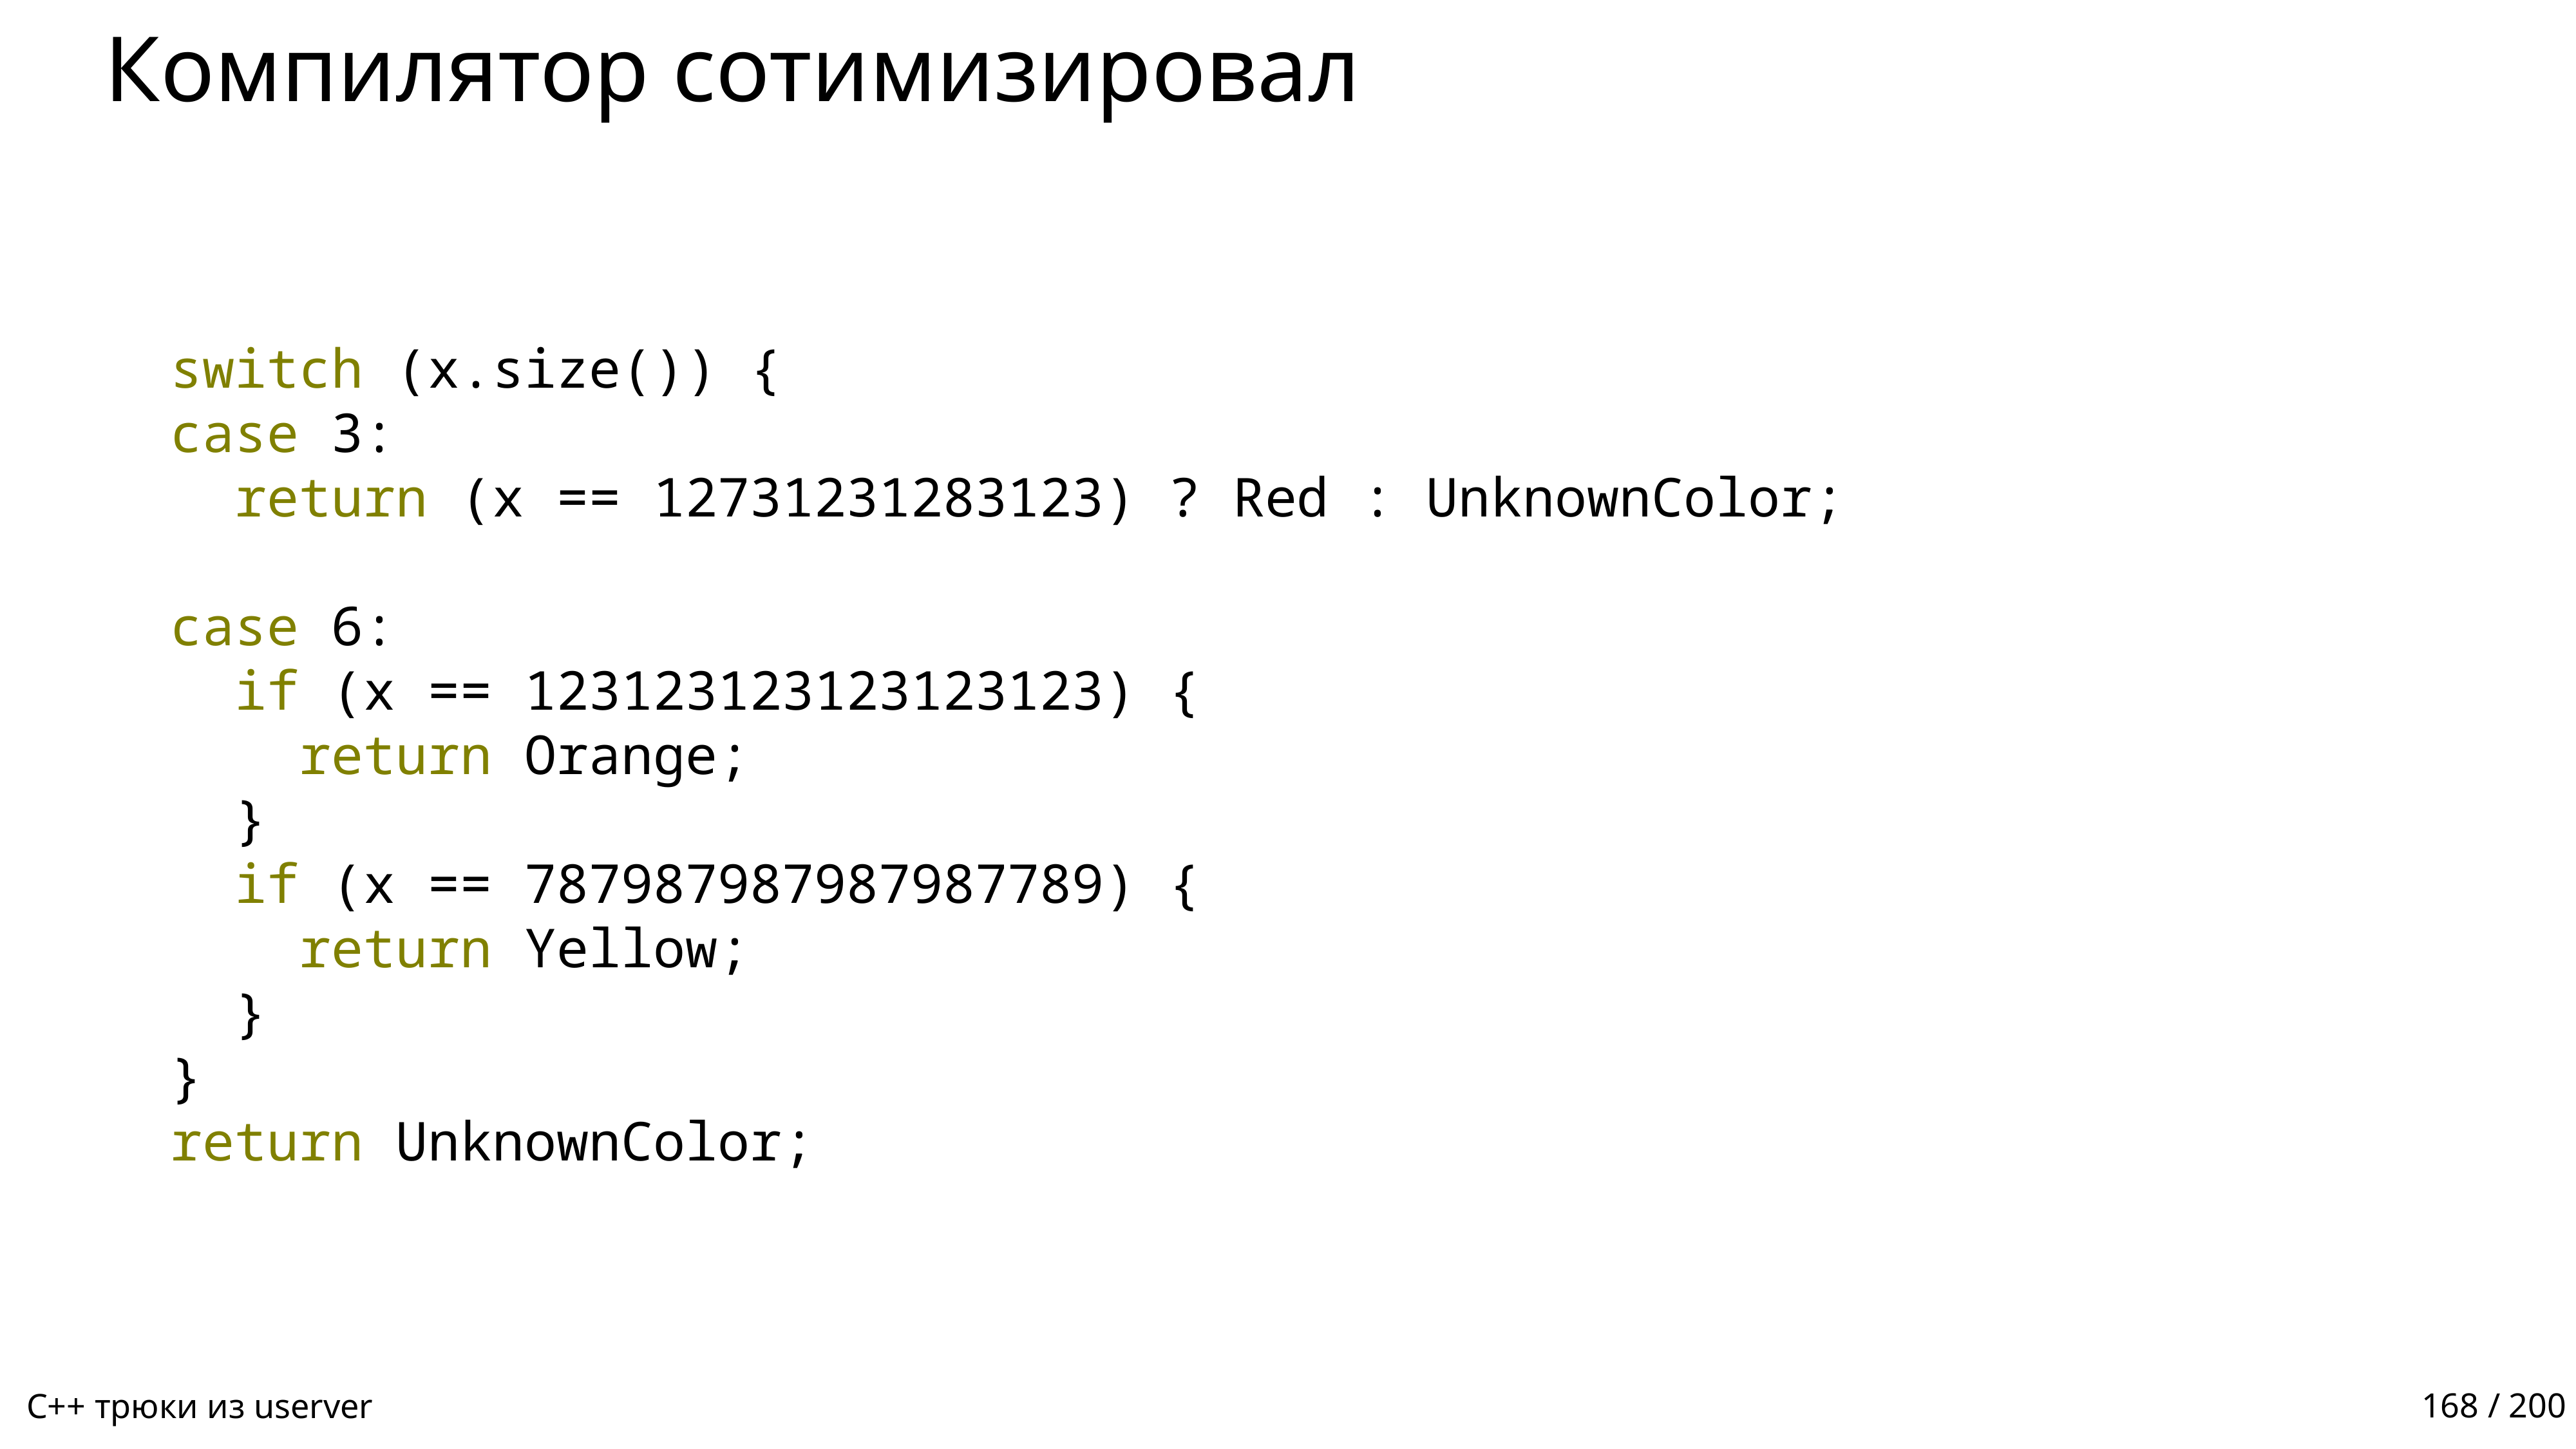

Компилятор сотимизировал
# switch (x.size()) {
 case 3:
 return (x == 12731231283123) ? Red : UnknownColor;
 case 6:
 if (x == 123123123123123123) {
 return Orange;
 }
 if (x == 787987987987987789) {
 return Yellow;
 }
 }
 return UnknownColor;
C++ трюки из userver